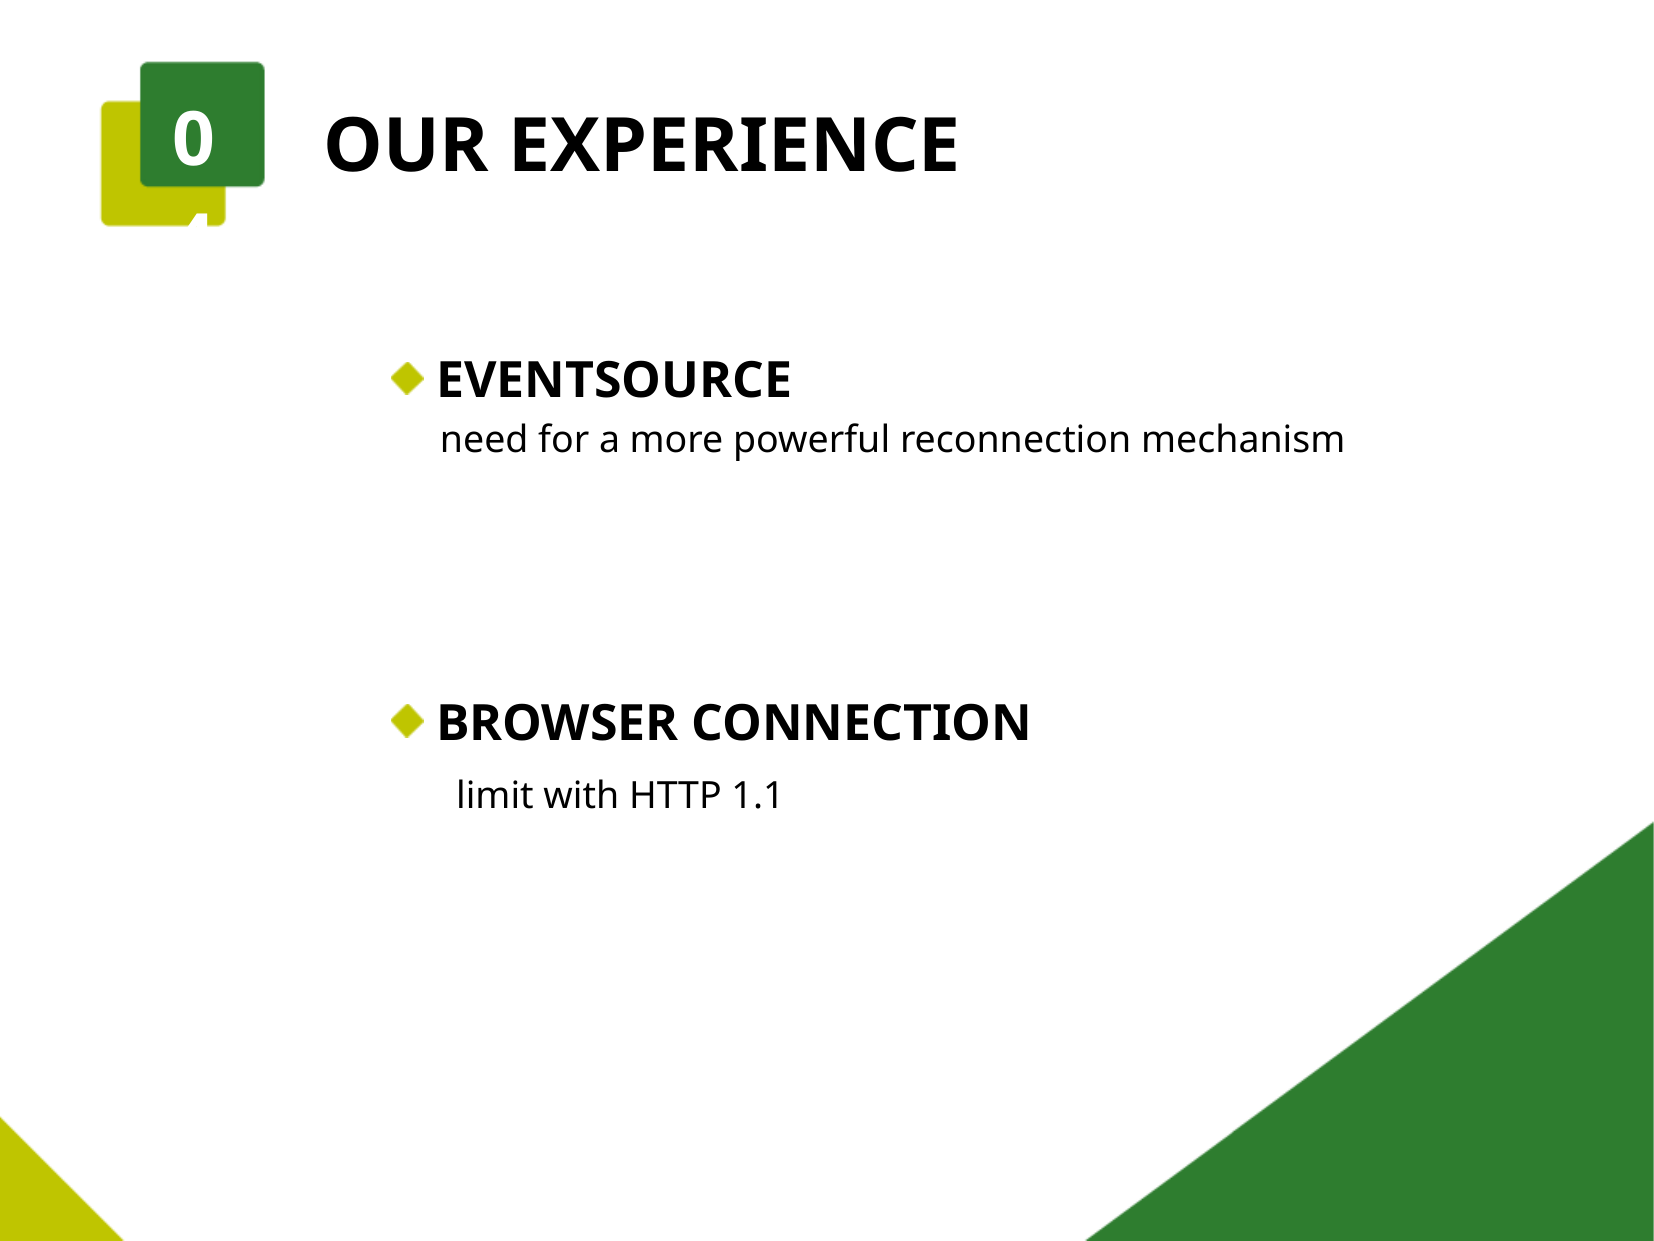

04
OUR EXPERIENCE
 Eventsource
 need for a more powerful reconnection mechanism
 Browser connection
 limit with HTTP 1.1